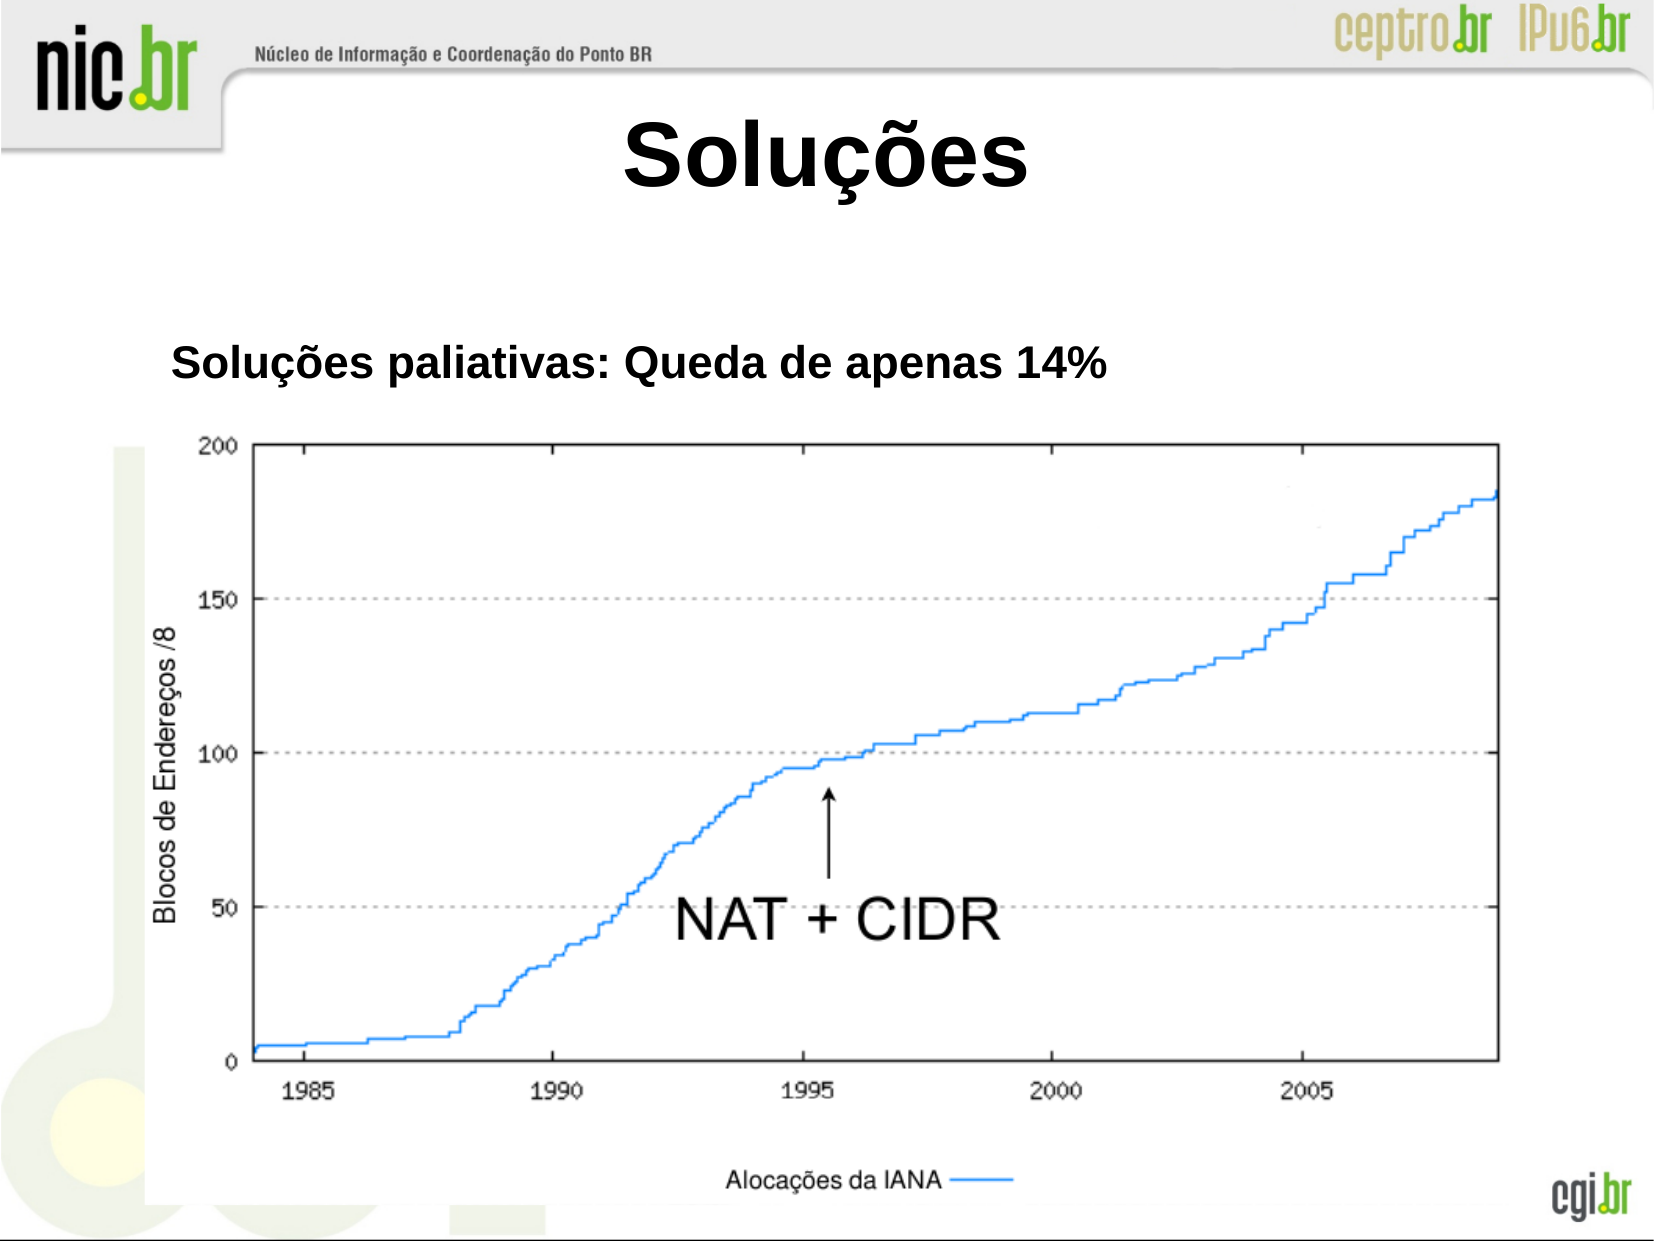

Soluções
Soluções paliativas: Queda de apenas 14%